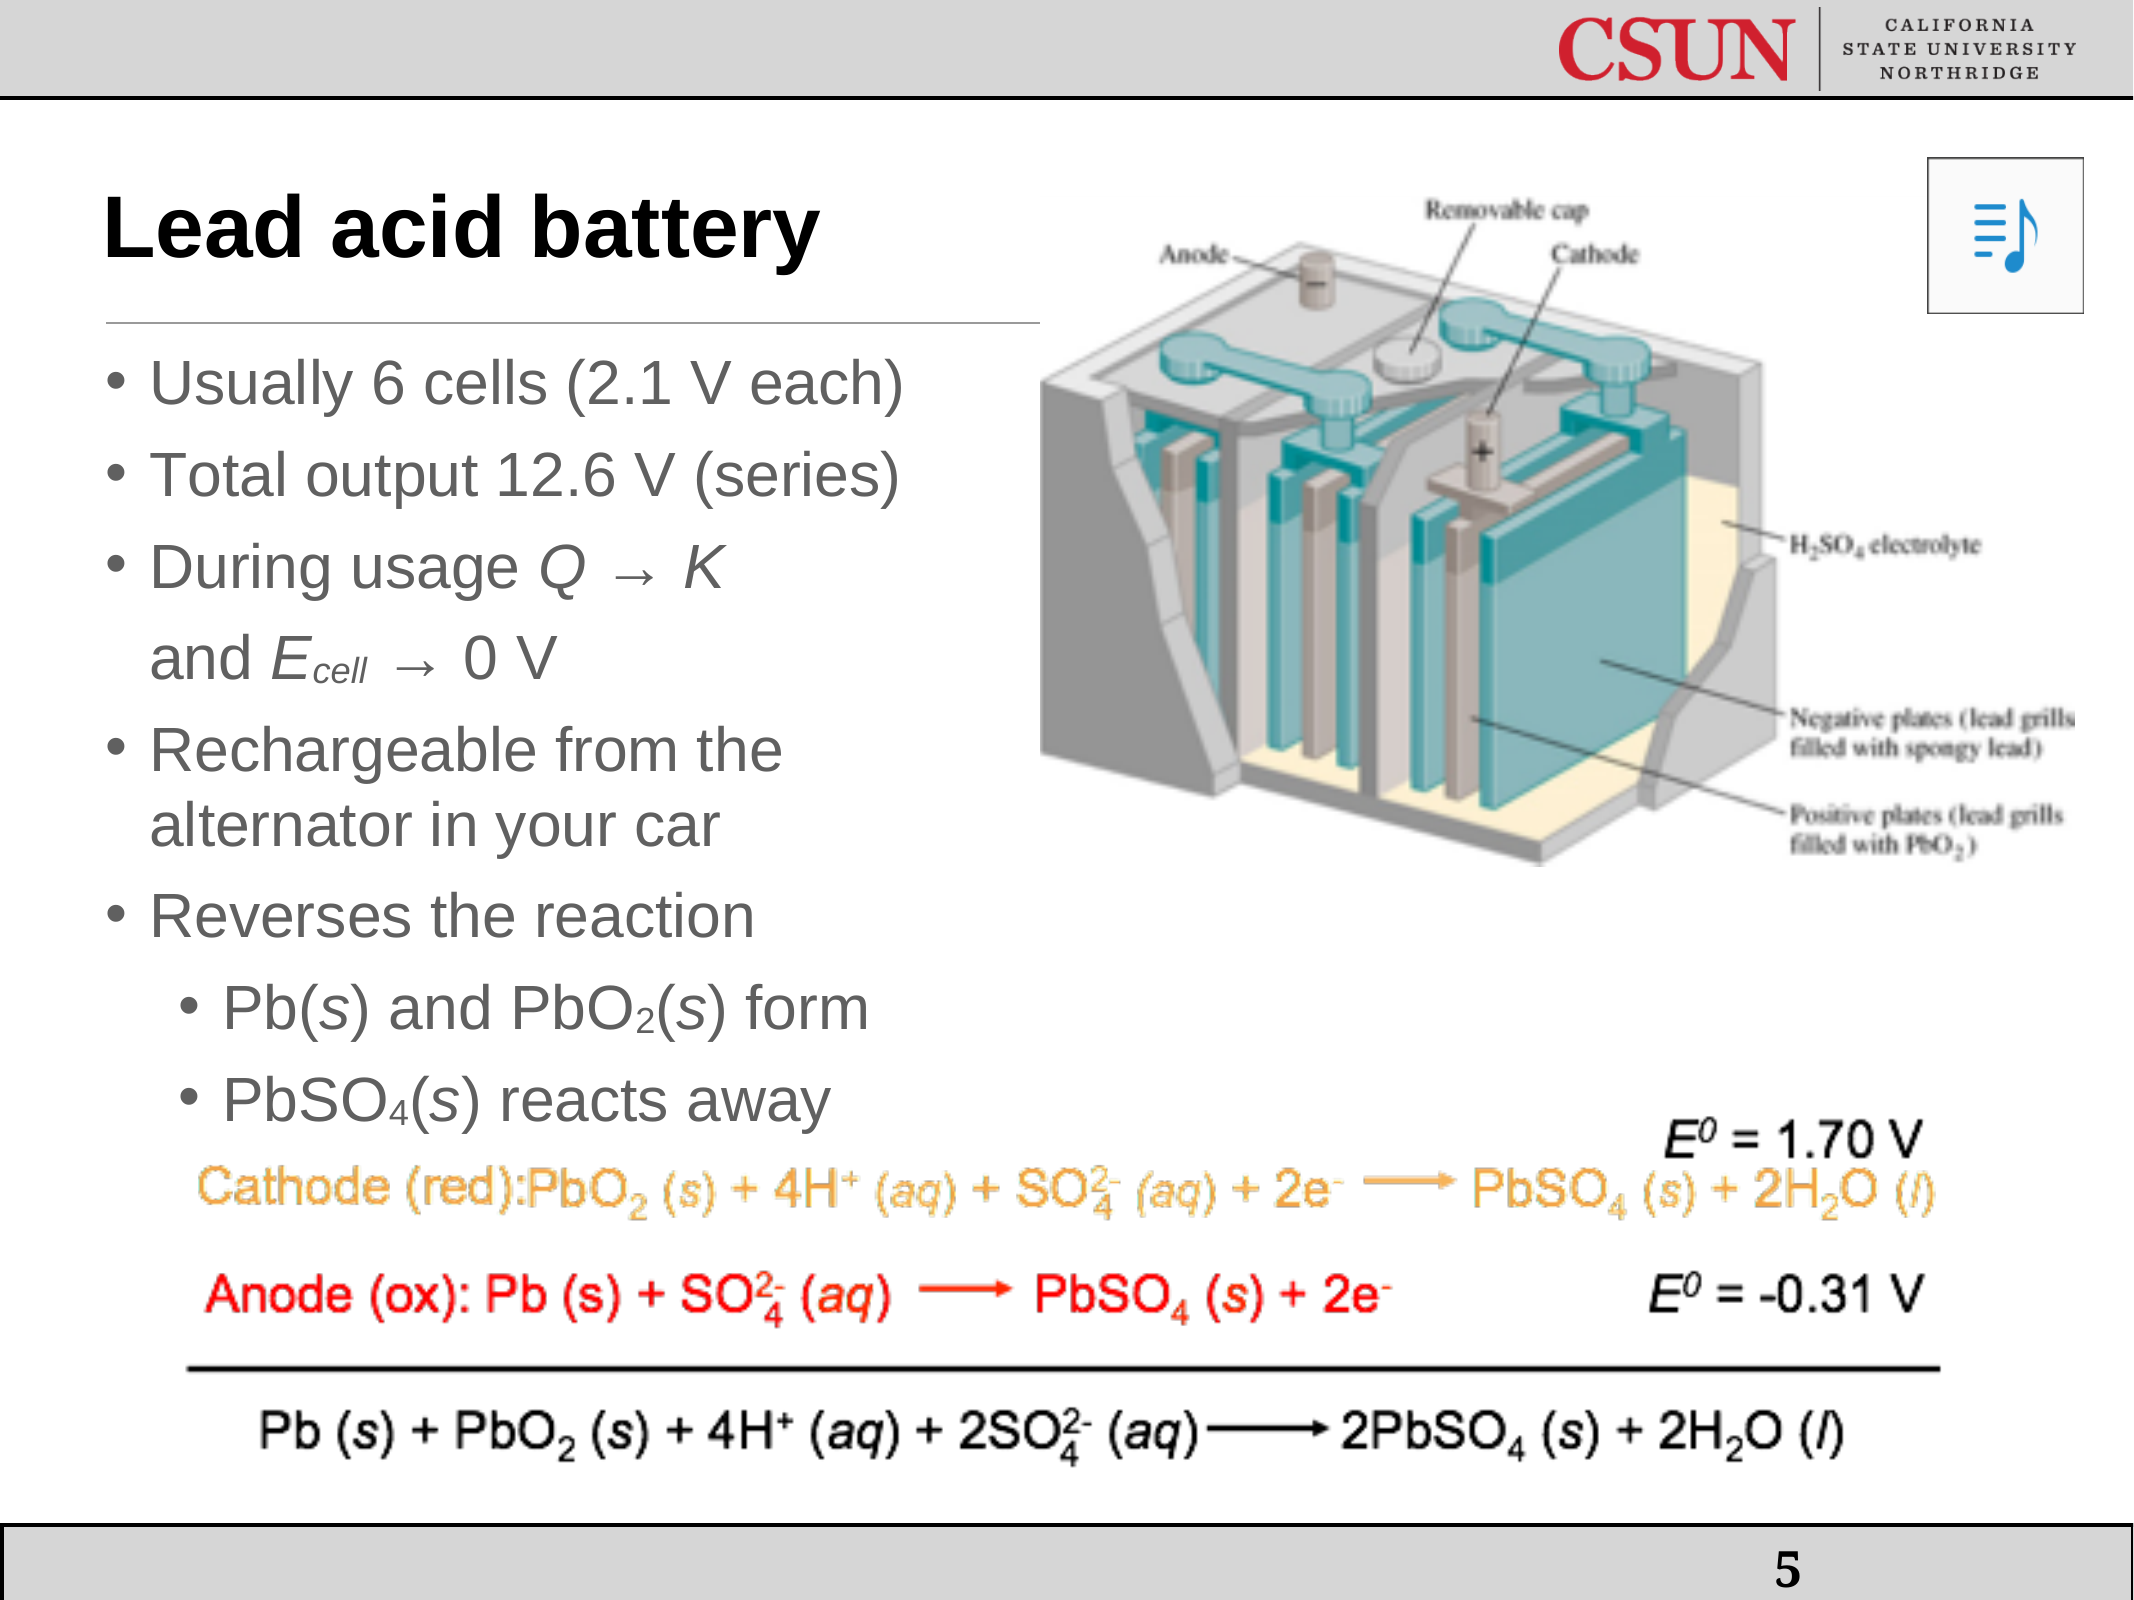

# Lead acid battery
Usually 6 cells (2.1 V each)
Total output 12.6 V (series)
During usage Q → K
and Ecell → 0 V
Rechargeable from the alternator in your car
Reverses the reaction
Pb(s) and PbO2(s) form
PbSO4(s) reacts away
5